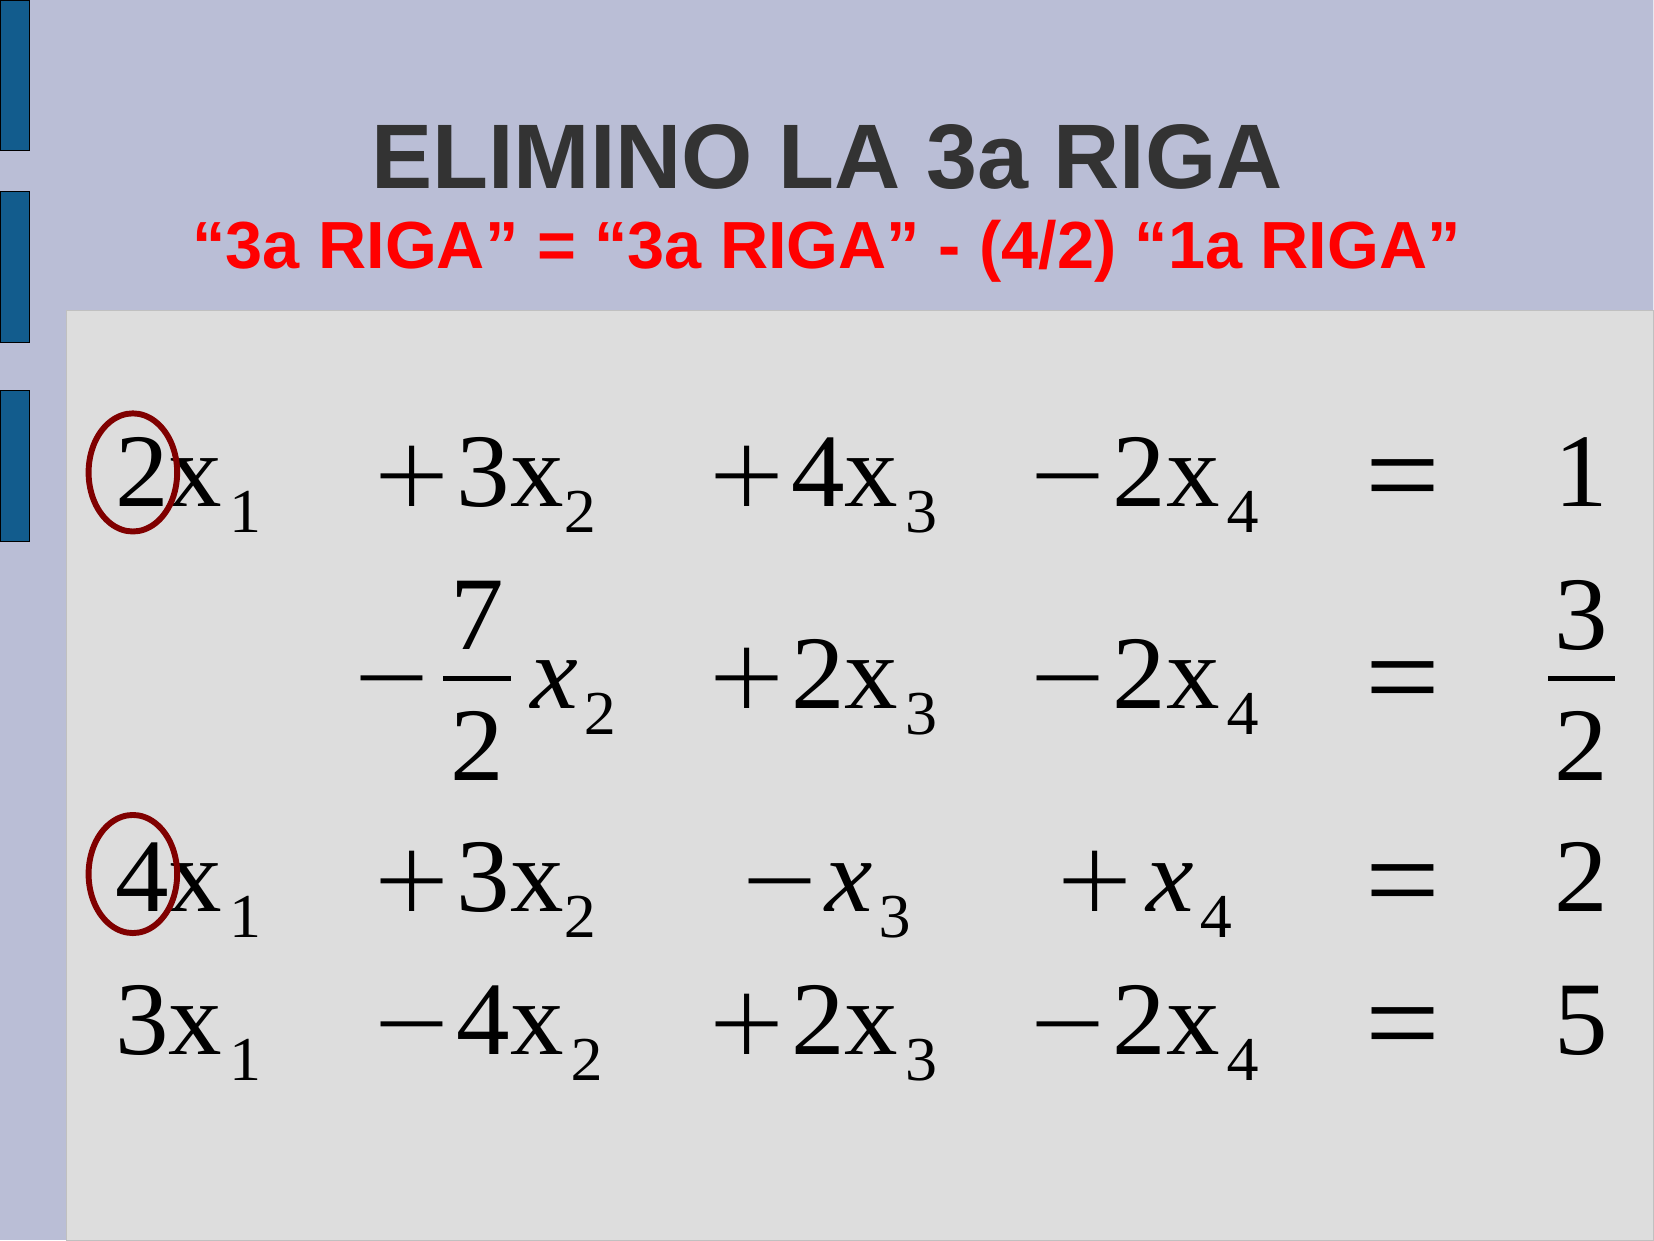

# ELIMINO LA 3a RIGA “3a RIGA” = “3a RIGA” - (4/2) “1a RIGA”